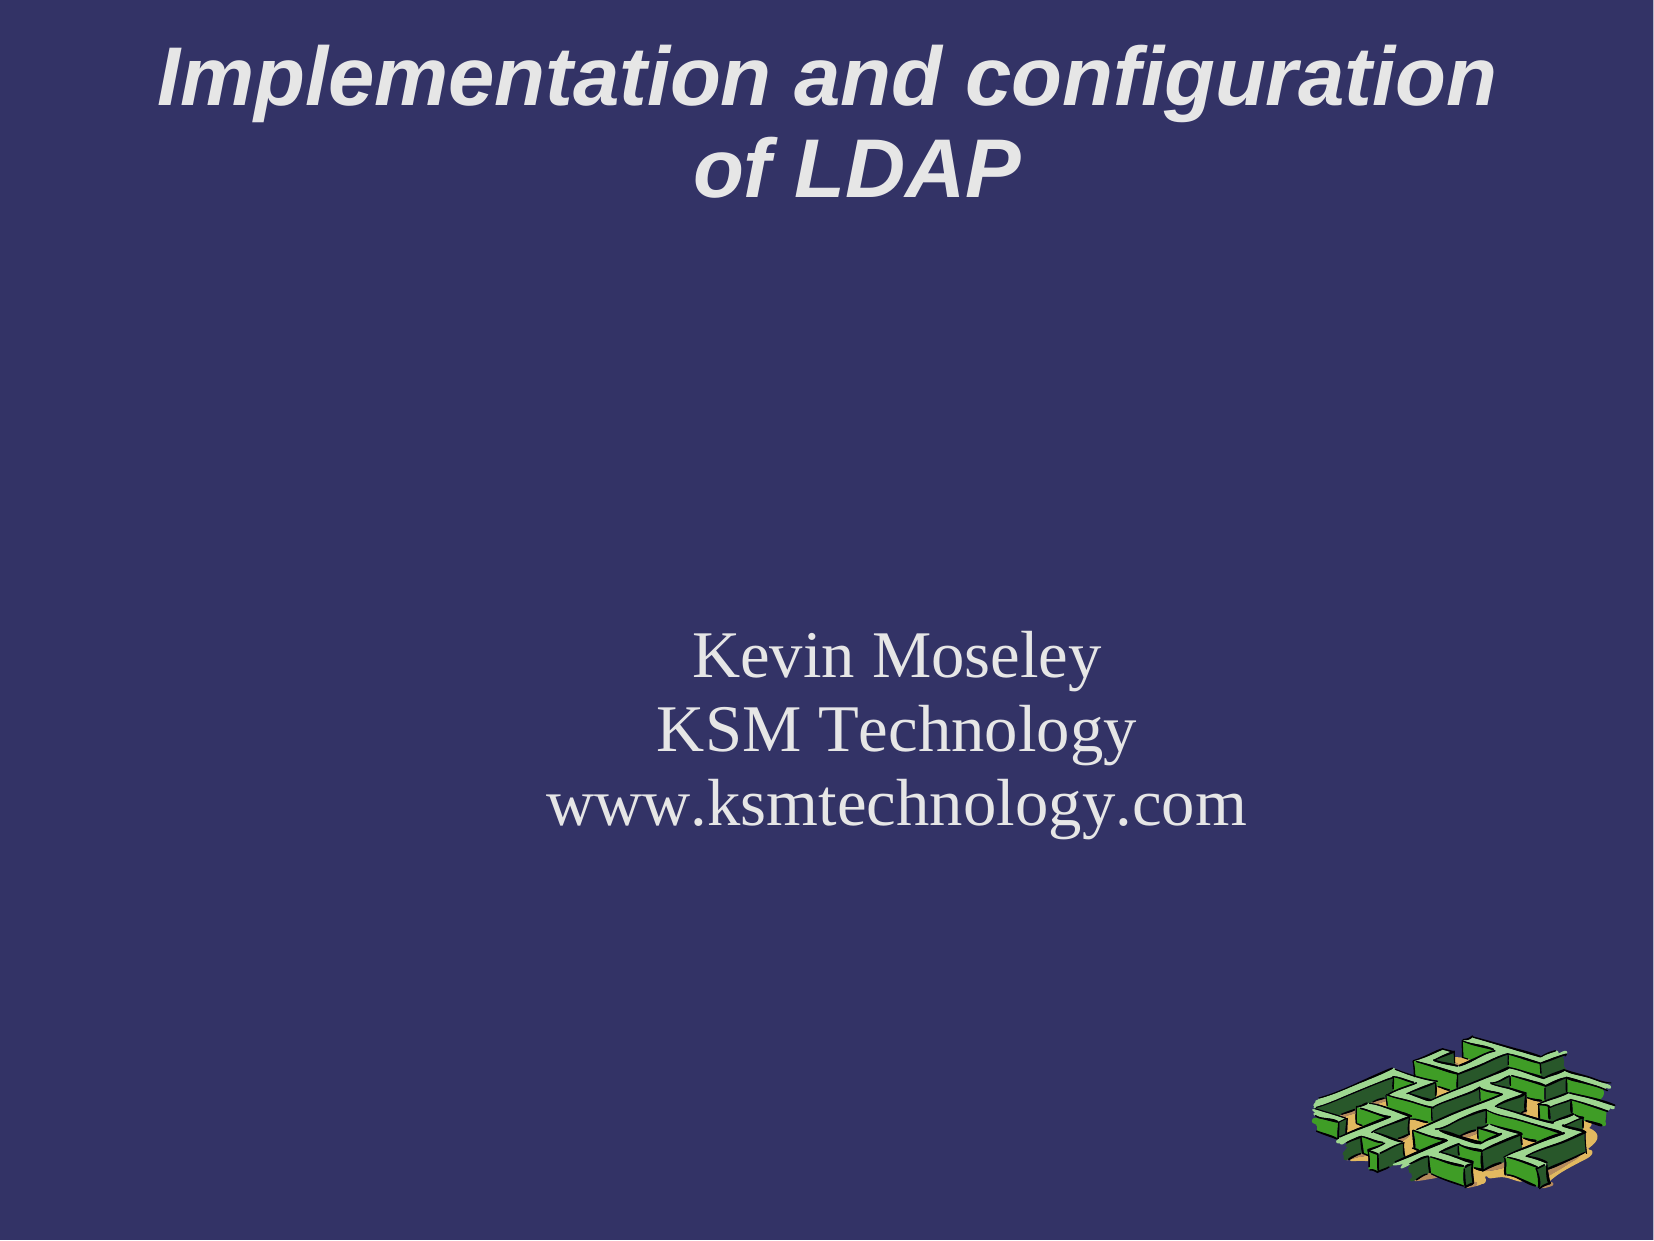

# Implementation and configuration of LDAP
Kevin Moseley
KSM Technology
www.ksmtechnology.com